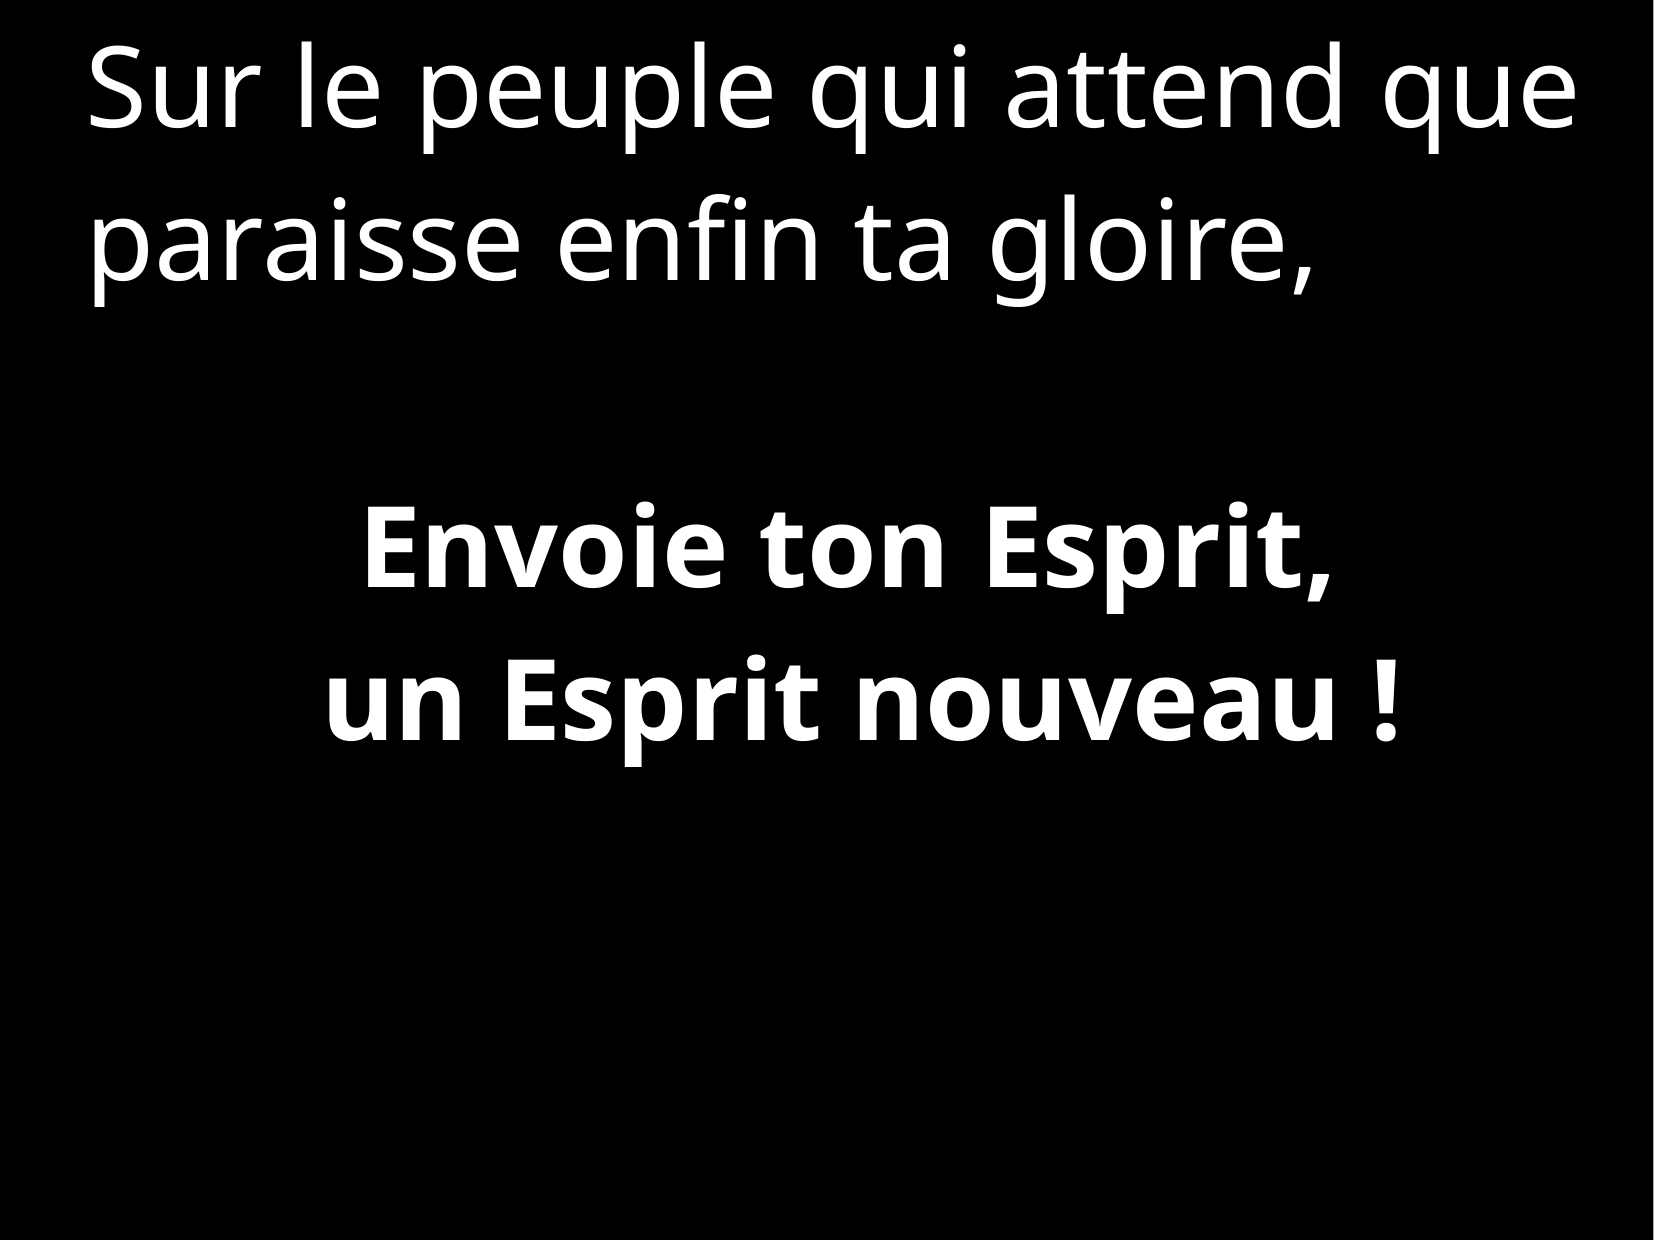

Sur le peuple qui attend que paraisse enfin ta gloire,
Envoie ton Esprit,
un Esprit nouveau !